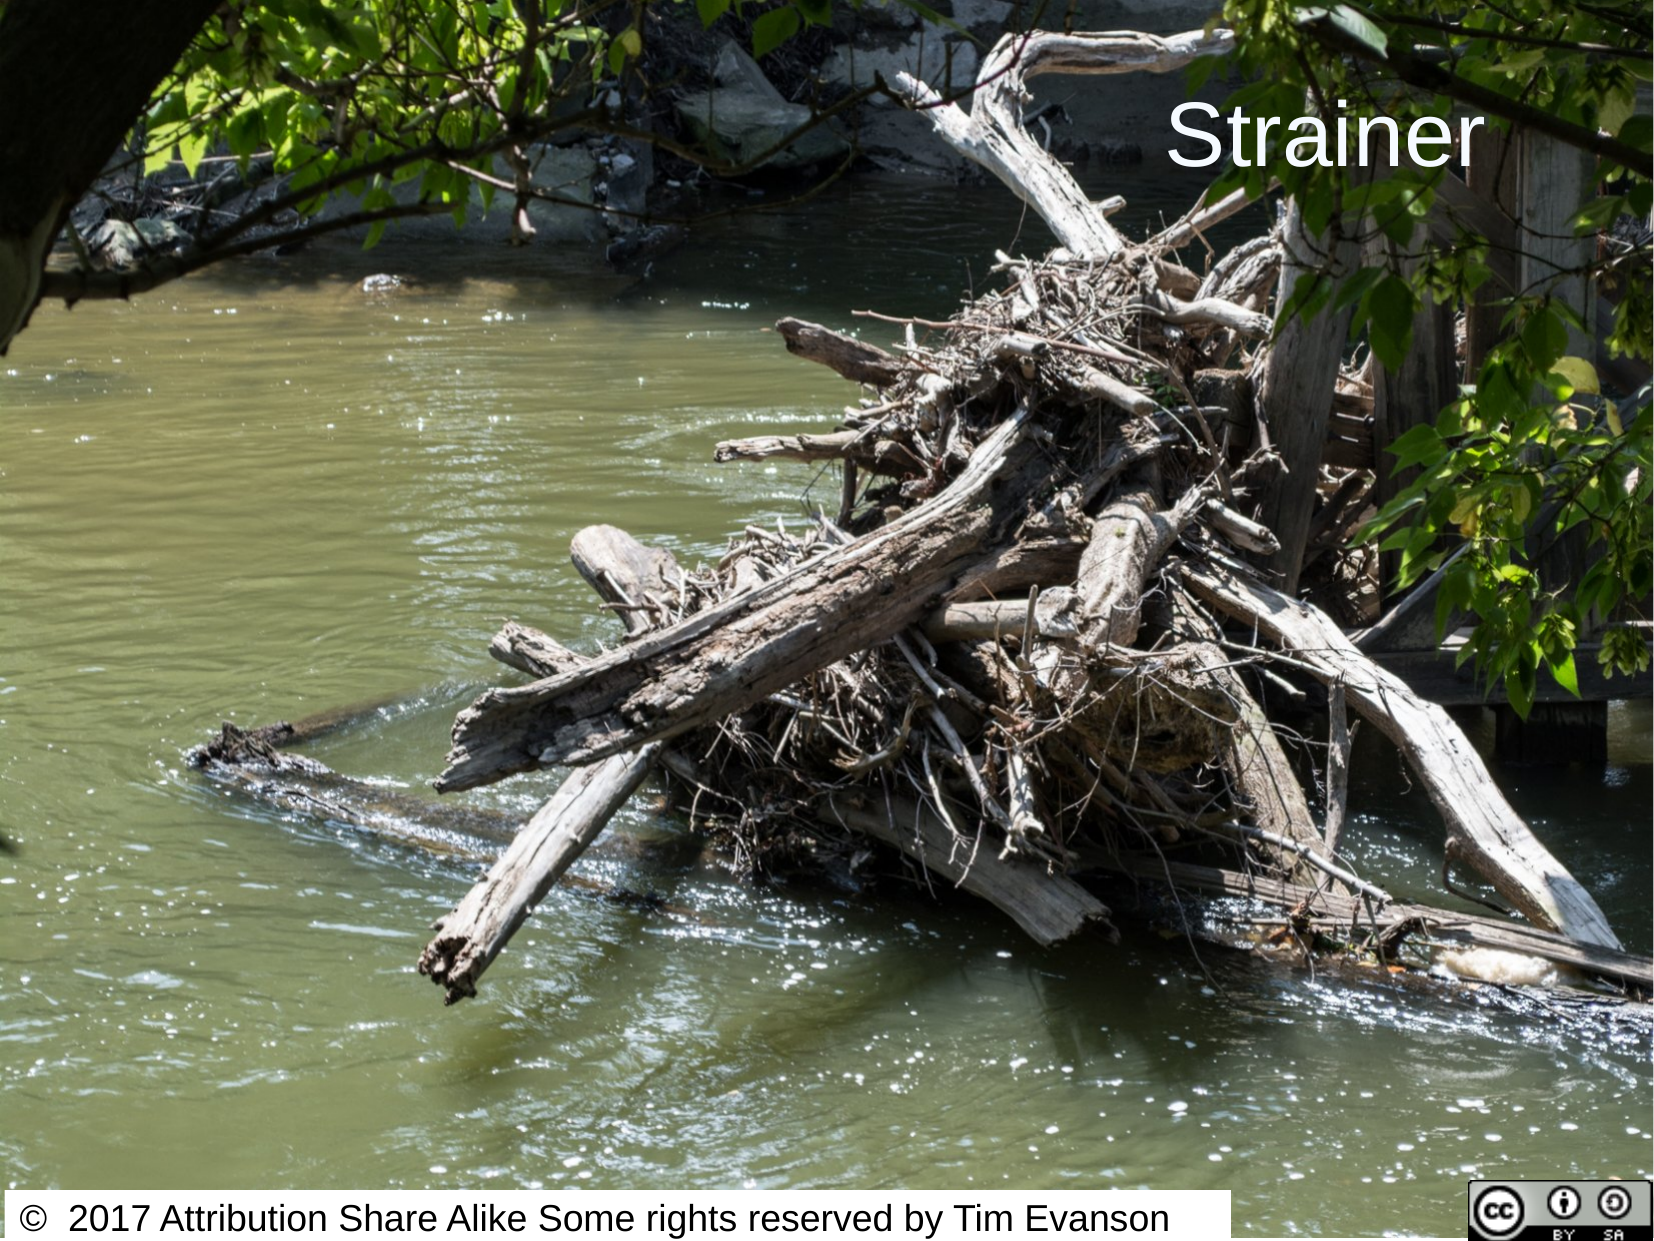

# Strainer
© 2017 Attribution Share Alike Some rights reserved by Tim Evanson